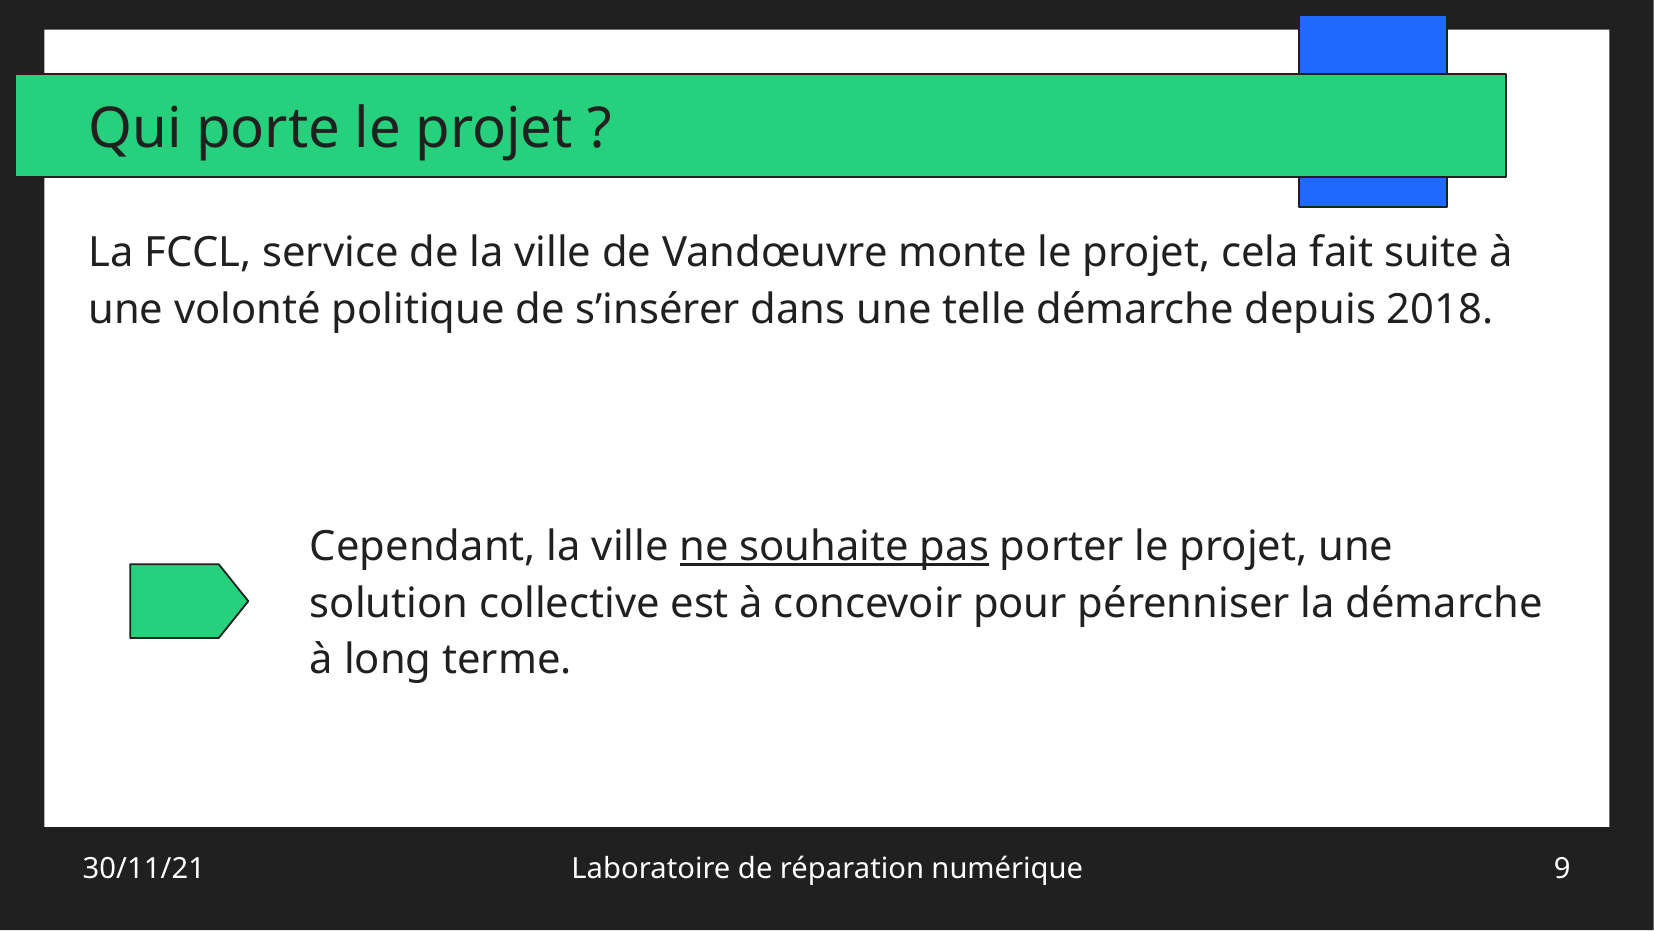

# Qui porte le projet ?
La FCCL, service de la ville de Vandœuvre monte le projet, cela fait suite à une volonté politique de s’insérer dans une telle démarche depuis 2018.
			Cependant, la ville ne souhaite pas porter le projet, une
			solution collective est à concevoir pour pérenniser la démarche
			à long terme.
30/11/21
Laboratoire de réparation numérique
9